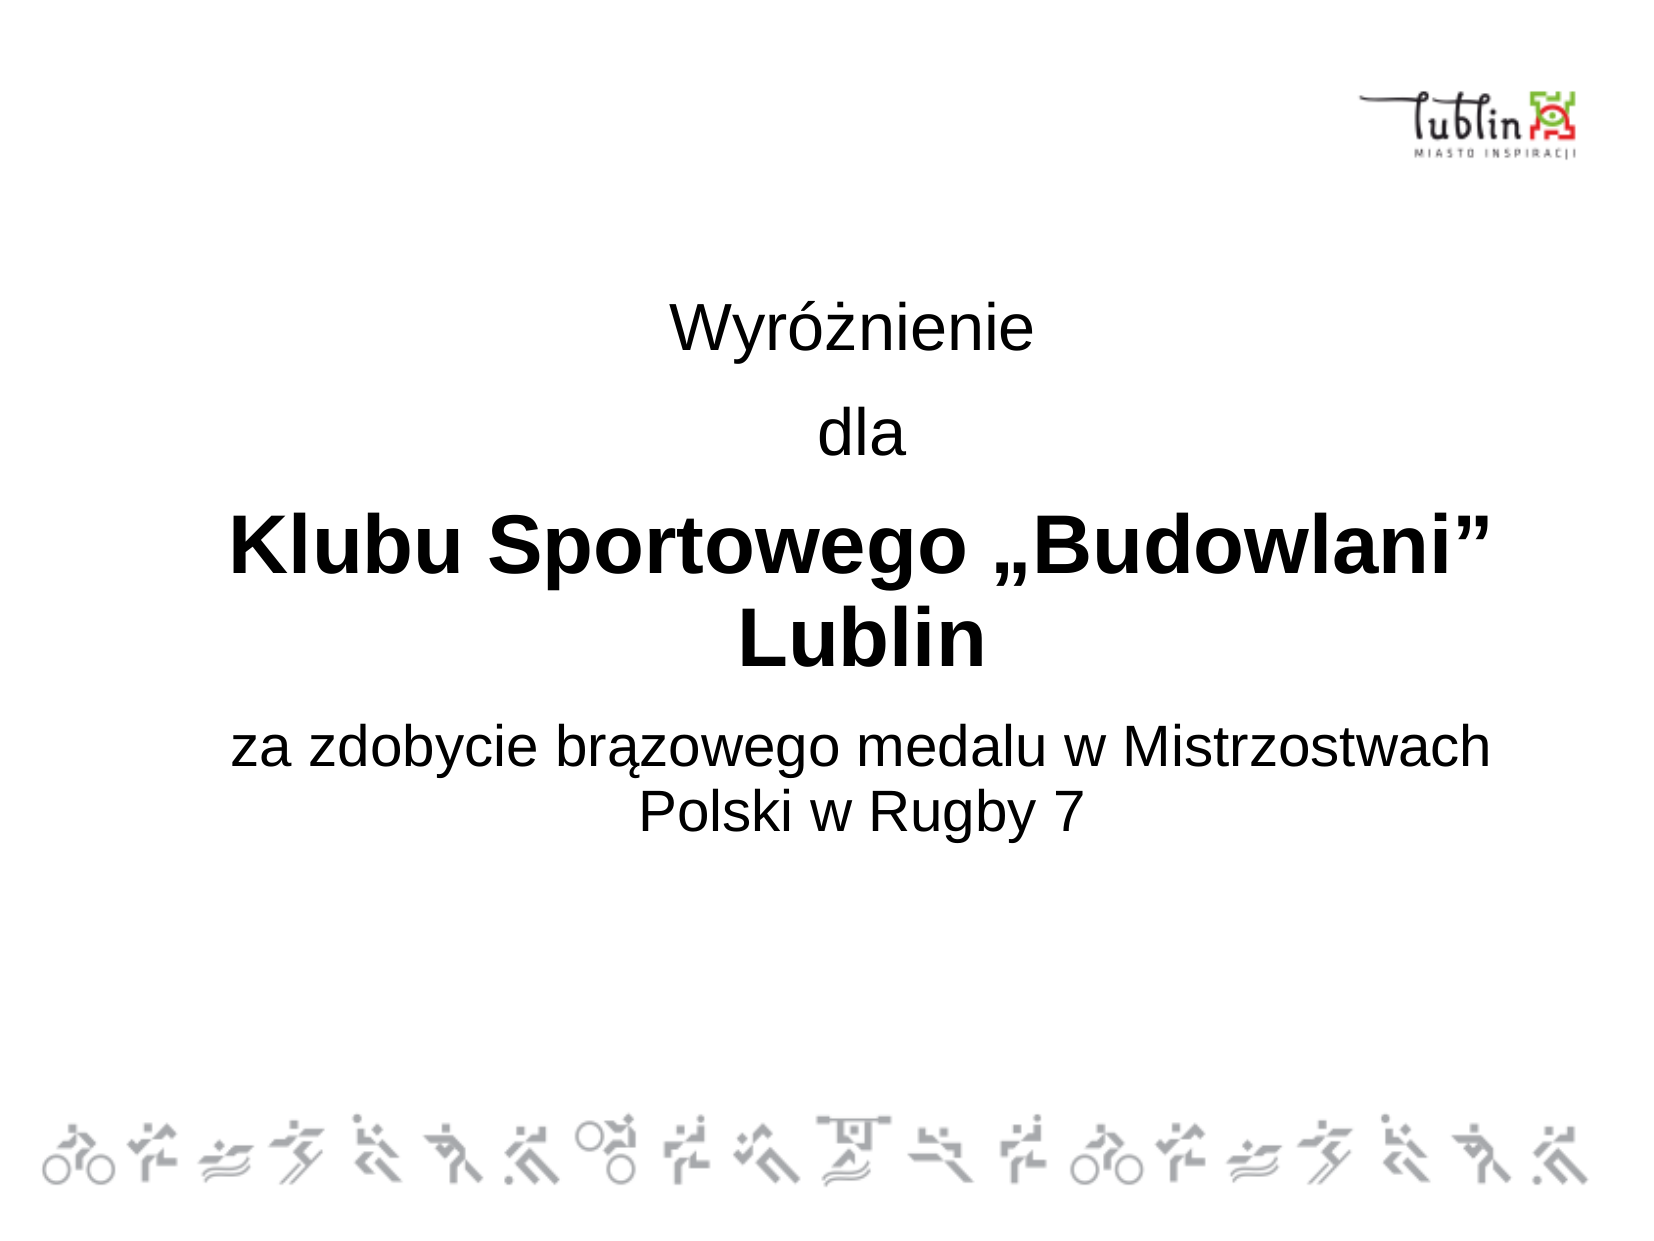

# Wyróżnienie
dla
Klubu Sportowego „Budowlani” Lublin
za zdobycie brązowego medalu w Mistrzostwach Polski w Rugby 7